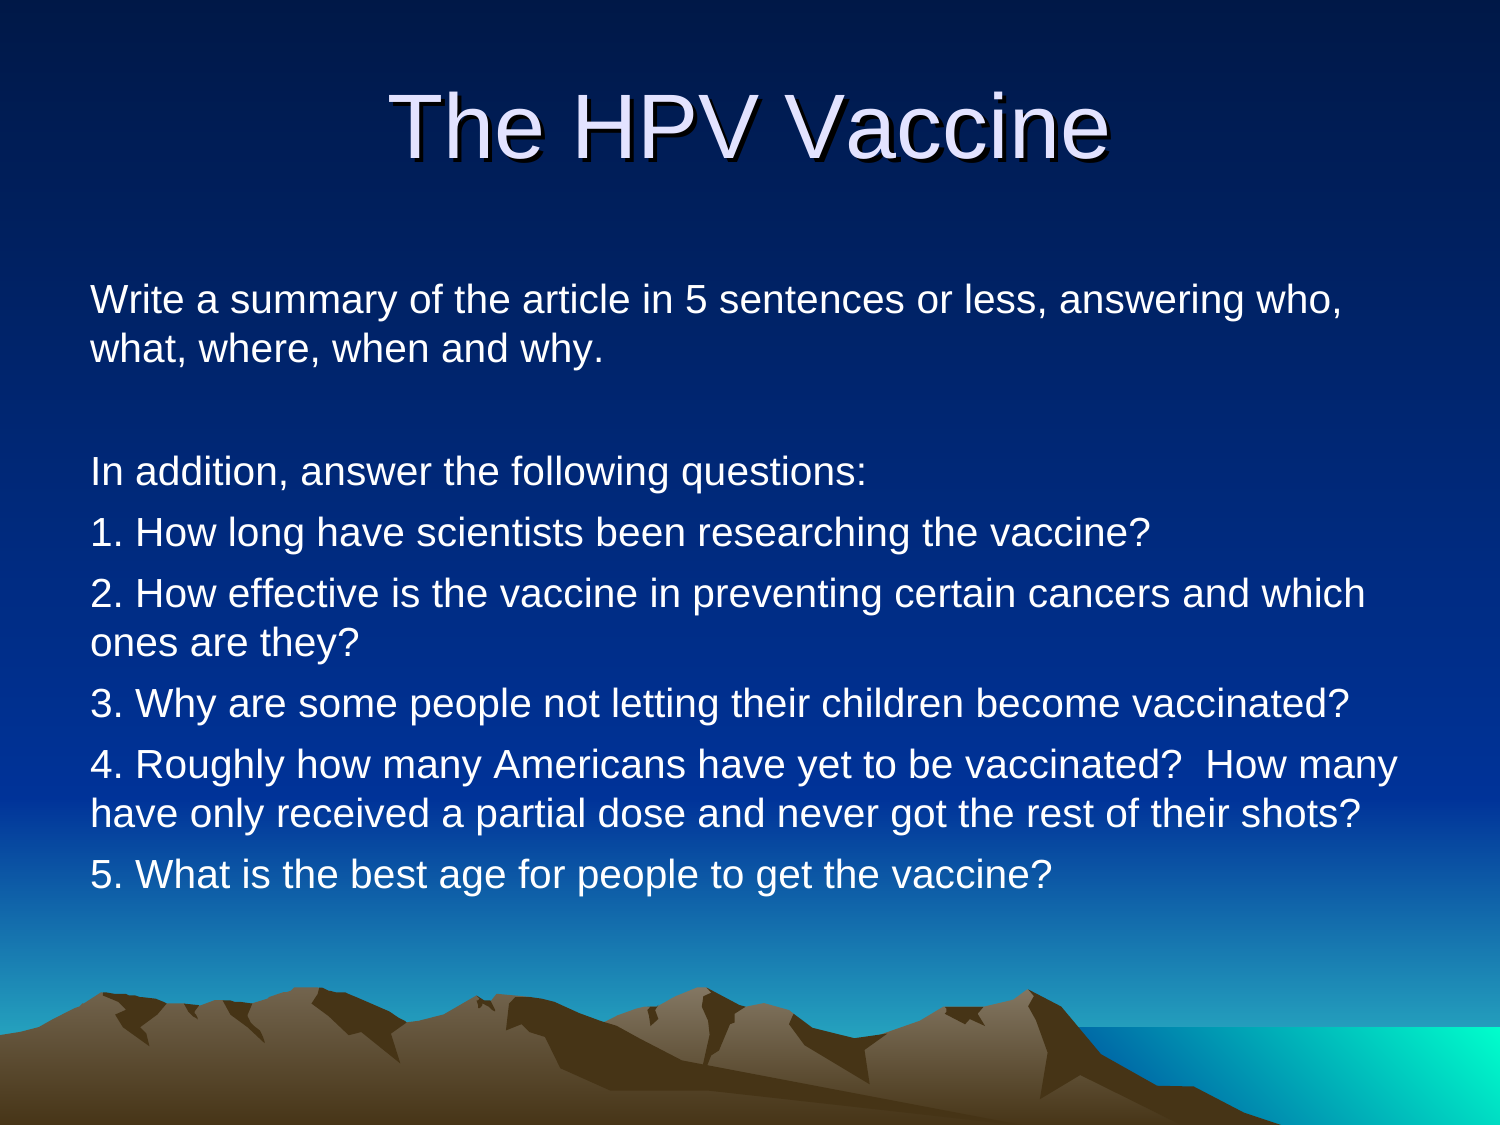

# The HPV Vaccine
Write a summary of the article in 5 sentences or less, answering who, what, where, when and why.
In addition, answer the following questions:
1. How long have scientists been researching the vaccine?
2. How effective is the vaccine in preventing certain cancers and which ones are they?
3. Why are some people not letting their children become vaccinated?
4. Roughly how many Americans have yet to be vaccinated? How many have only received a partial dose and never got the rest of their shots?
5. What is the best age for people to get the vaccine?